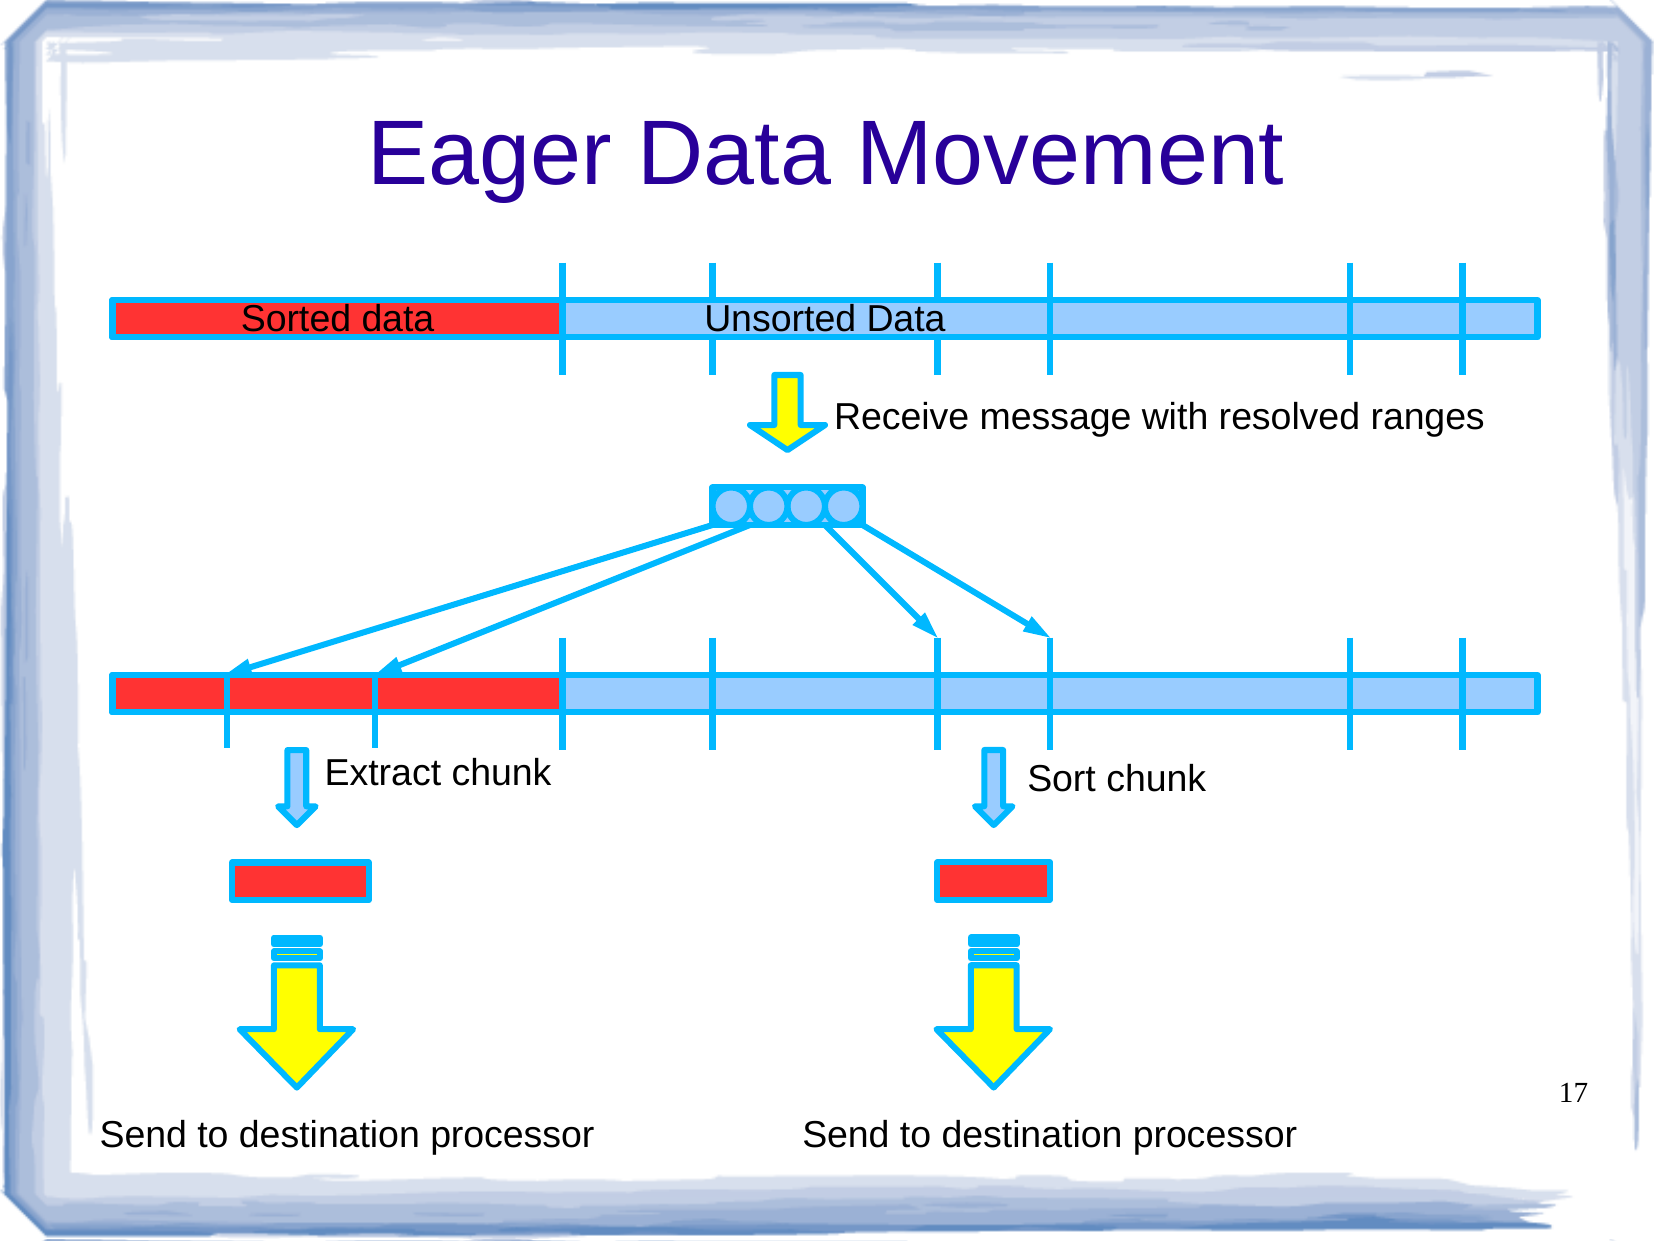

# Eager Data Movement
Unsorted Data
Sorted data
Receive message with resolved ranges
Extract chunk
Sort chunk
17
Send to destination processor
Send to destination processor